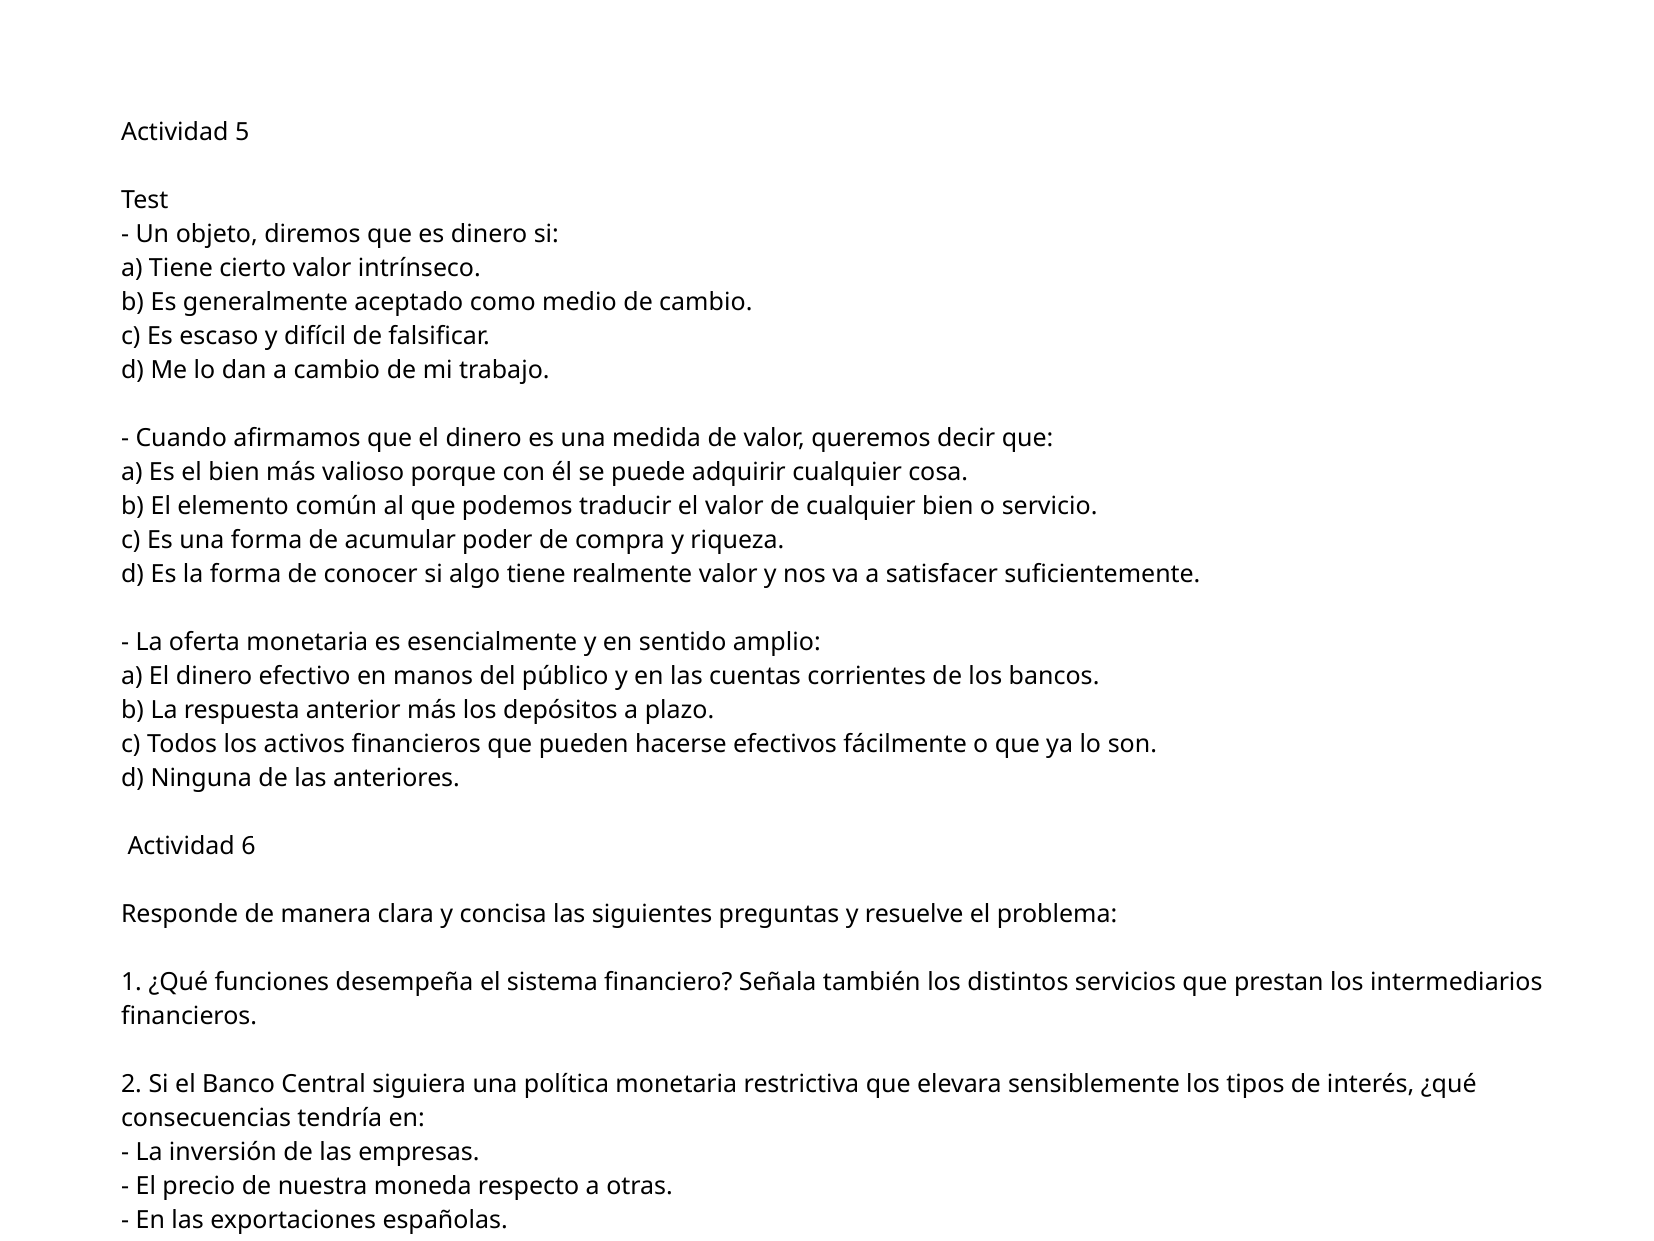

#
Actividad 5
Test
- Un objeto, diremos que es dinero si:
a) Tiene cierto valor intrínseco.
b) Es generalmente aceptado como medio de cambio.
c) Es escaso y difícil de falsificar.
d) Me lo dan a cambio de mi trabajo.
- Cuando afirmamos que el dinero es una medida de valor, queremos decir que:
a) Es el bien más valioso porque con él se puede adquirir cualquier cosa.
b) El elemento común al que podemos traducir el valor de cualquier bien o servicio.
c) Es una forma de acumular poder de compra y riqueza.
d) Es la forma de conocer si algo tiene realmente valor y nos va a satisfacer suficientemente.
- La oferta monetaria es esencialmente y en sentido amplio:
a) El dinero efectivo en manos del público y en las cuentas corrientes de los bancos.
b) La respuesta anterior más los depósitos a plazo.
c) Todos los activos financieros que pueden hacerse efectivos fácilmente o que ya lo son.
d) Ninguna de las anteriores.
 Actividad 6
Responde de manera clara y concisa las siguientes preguntas y resuelve el problema:
1. ¿Qué funciones desempeña el sistema financiero? Señala también los distintos servicios que prestan los intermediarios financieros.
2. Si el Banco Central siguiera una política monetaria restrictiva que elevara sensiblemente los tipos de interés, ¿qué consecuencias tendría en:
- La inversión de las empresas.
- El precio de nuestra moneda respecto a otras.
- En las exportaciones españolas.
- En la importación de petróleo?